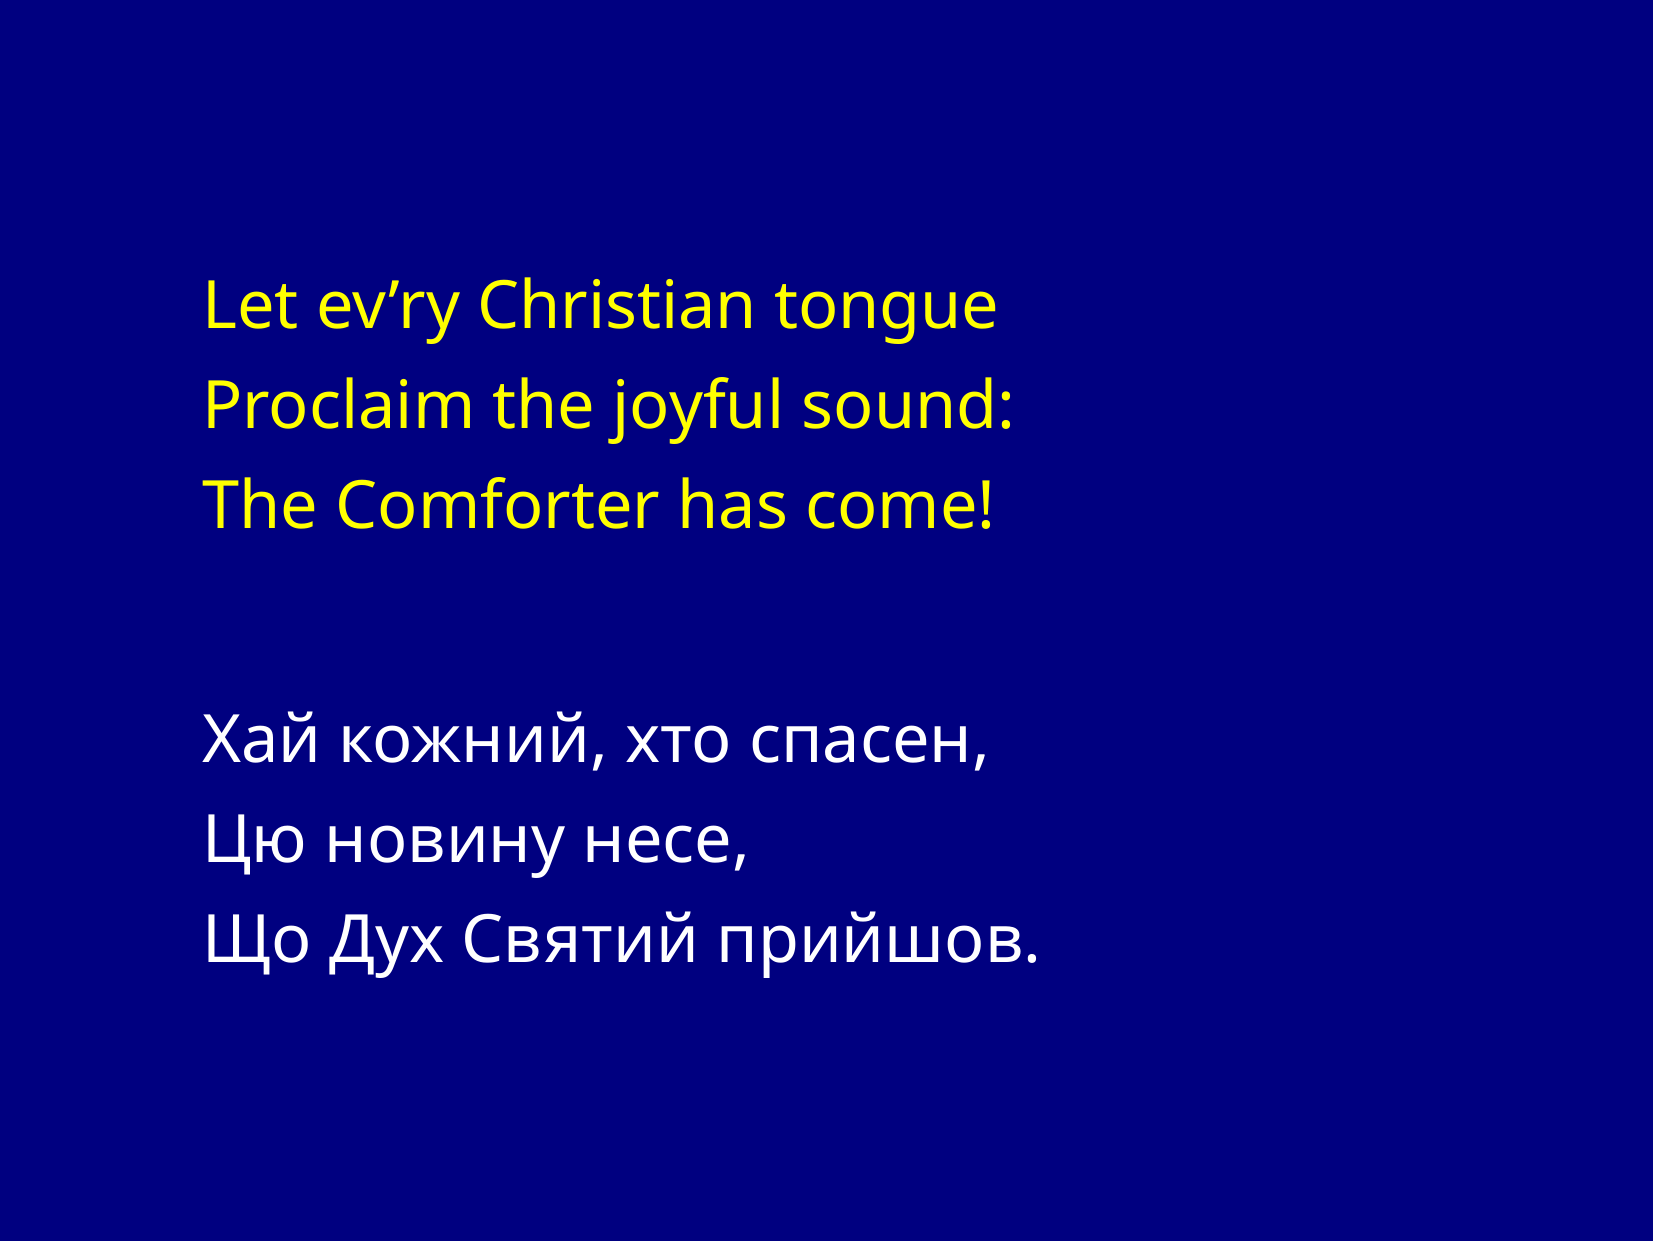

Let ev’ry Christian tongue
	Proclaim the joyful sound:
	The Comforter has come!
	Хай кожний, хто спасен,
	Цю новину несе,
	Що Дух Святий прийшов.